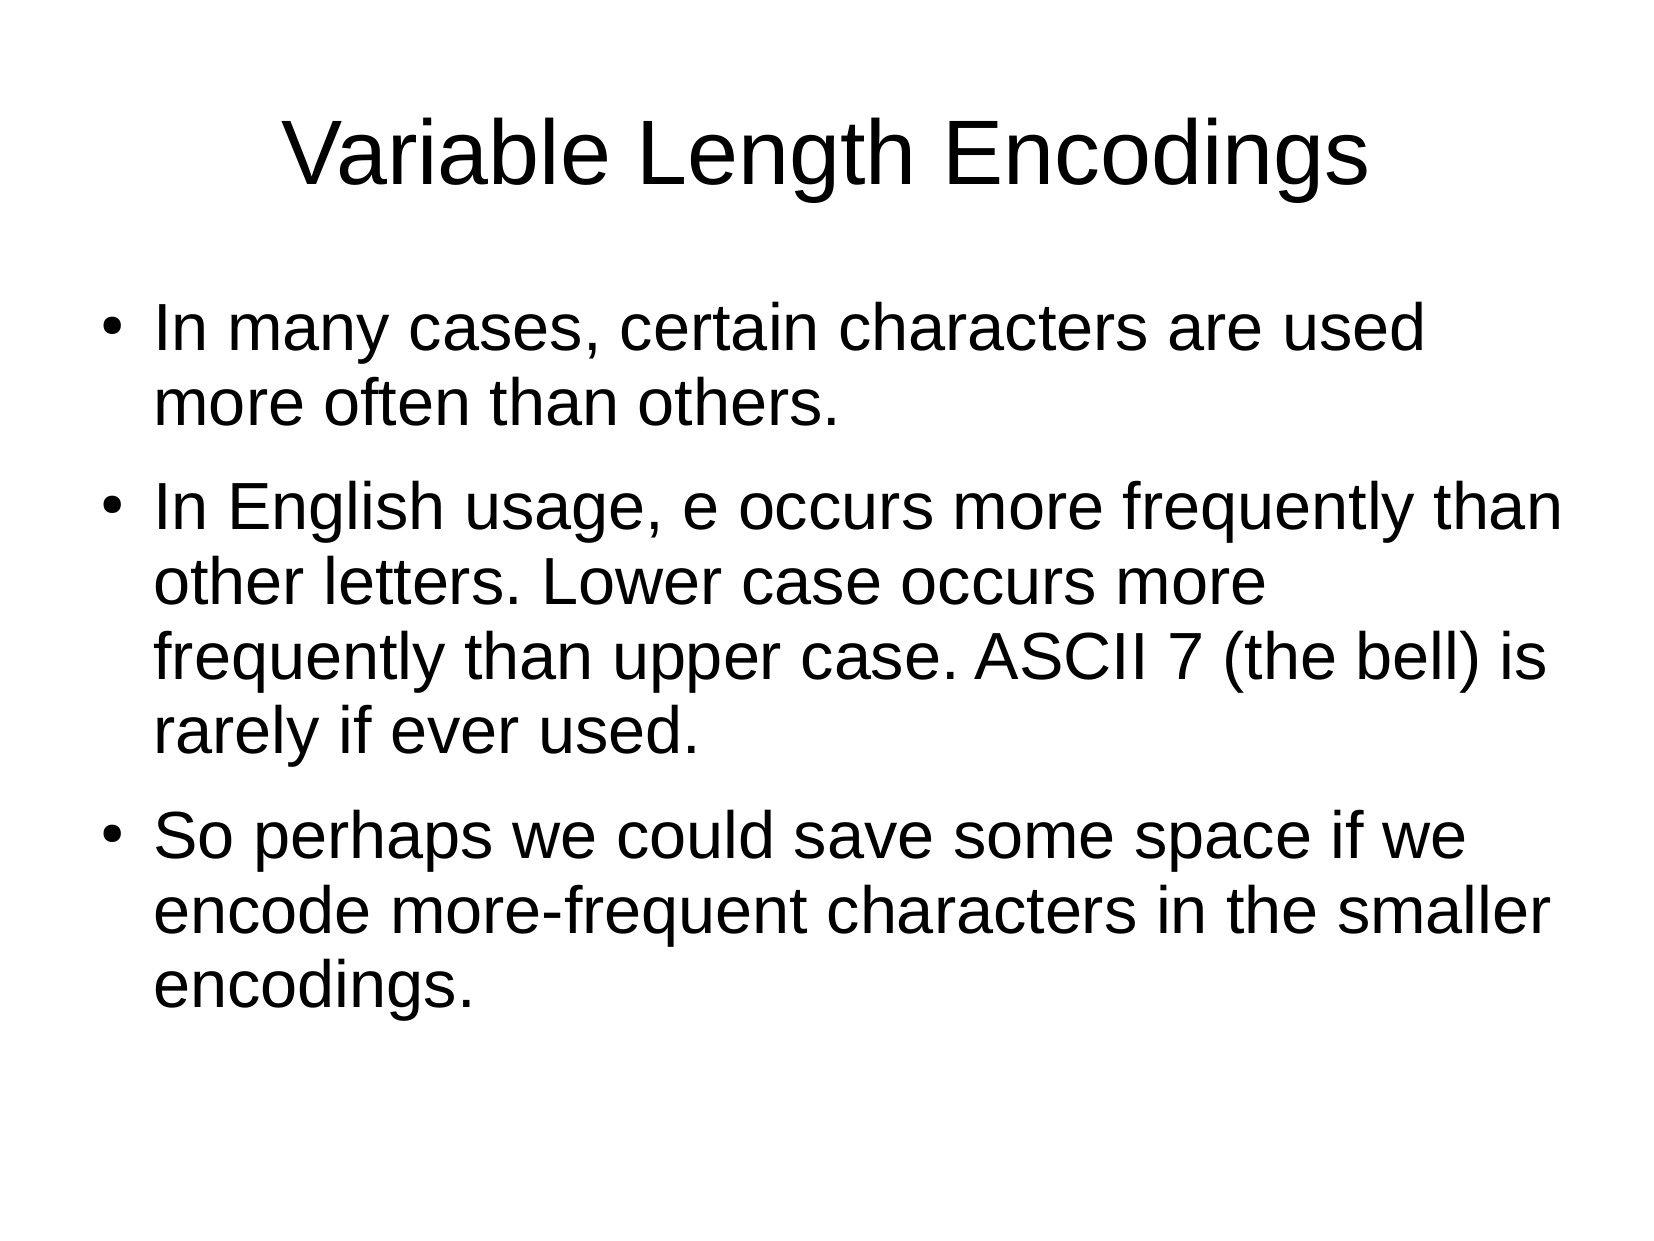

# Variable Length Encodings
In many cases, certain characters are used more often than others.
In English usage, e occurs more frequently than other letters. Lower case occurs more frequently than upper case. ASCII 7 (the bell) is rarely if ever used.
So perhaps we could save some space if we encode more-frequent characters in the smaller encodings.